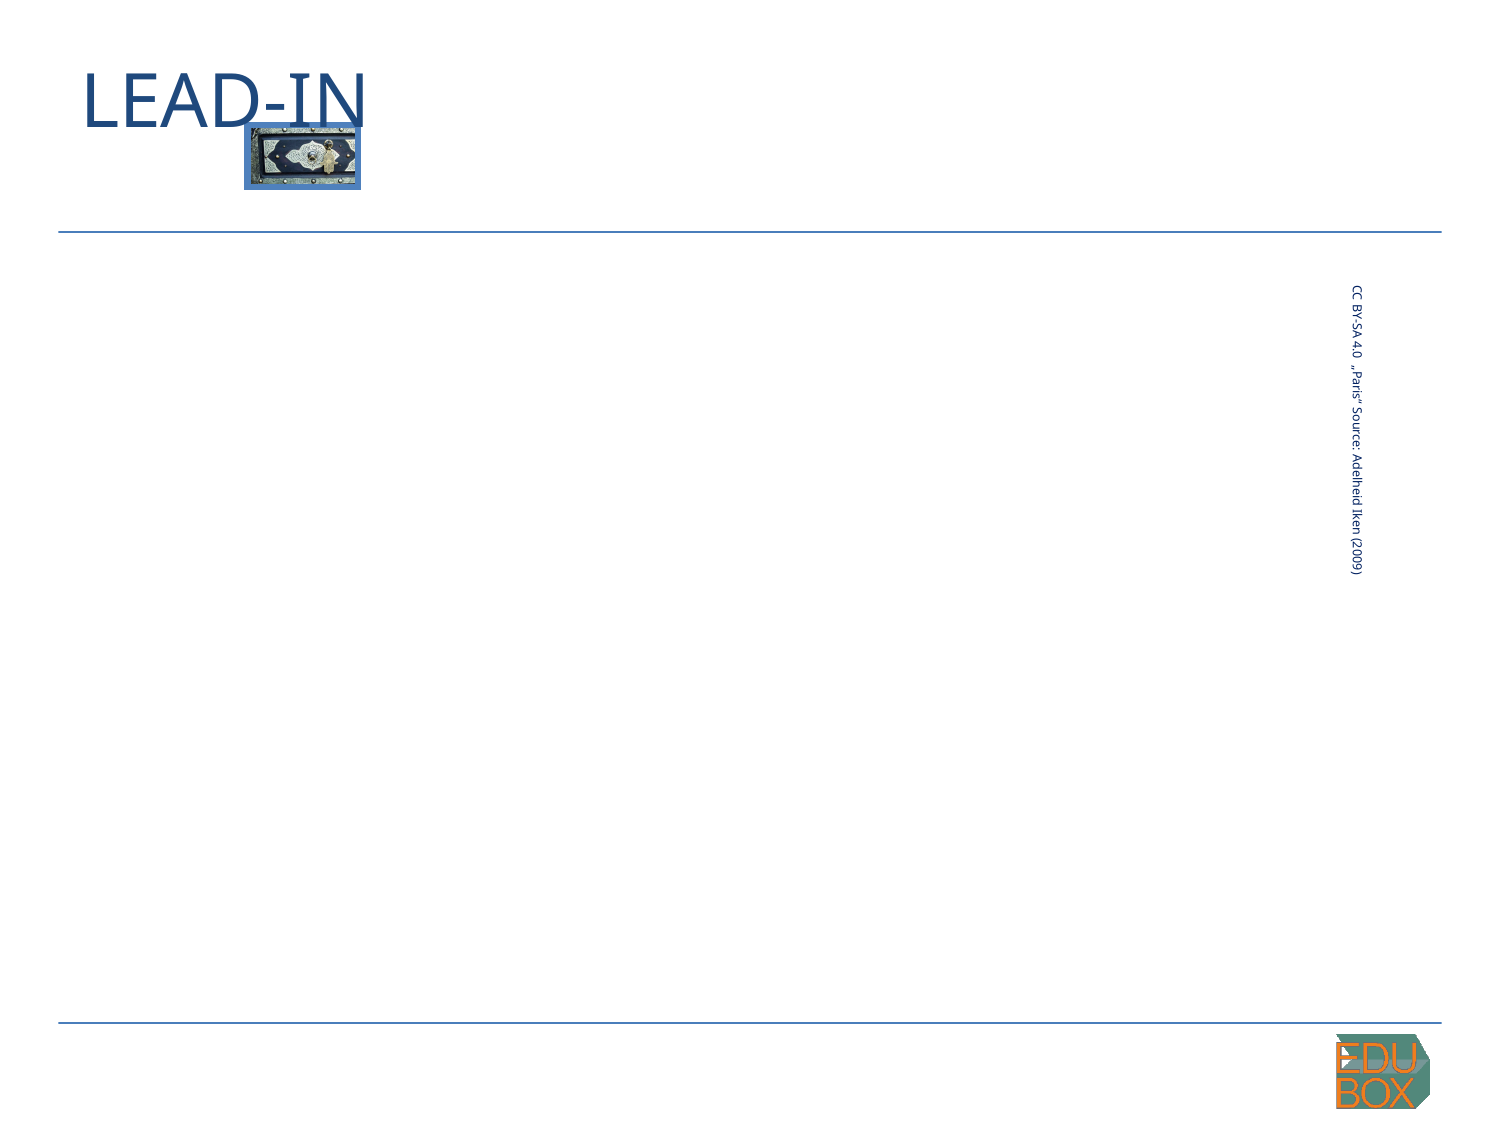

# LEAD-IN
CC BY-SA 4.0 „Paris“ Source: Adelheid Iken (2009)